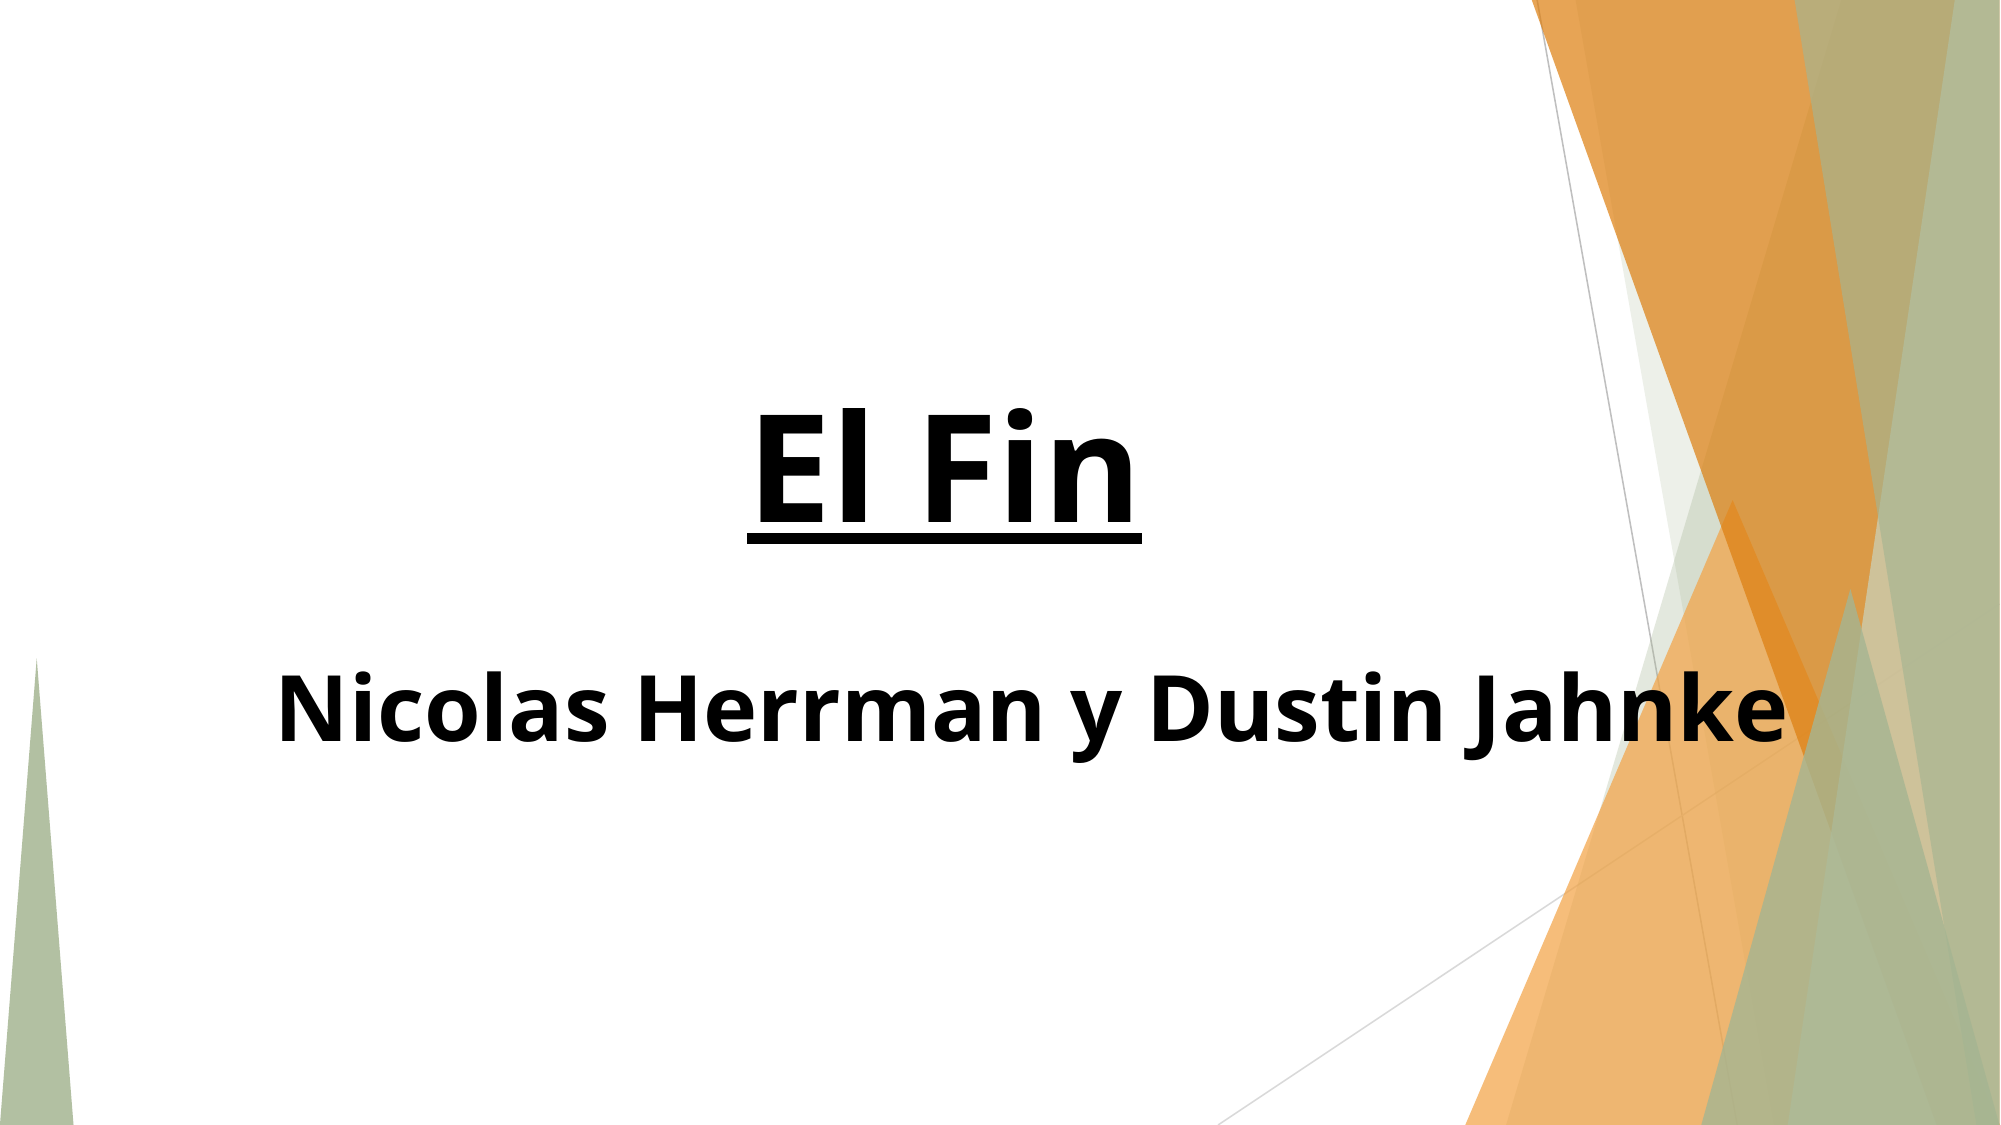

El Fin
Nicolas Herrman y Dustin Jahnke